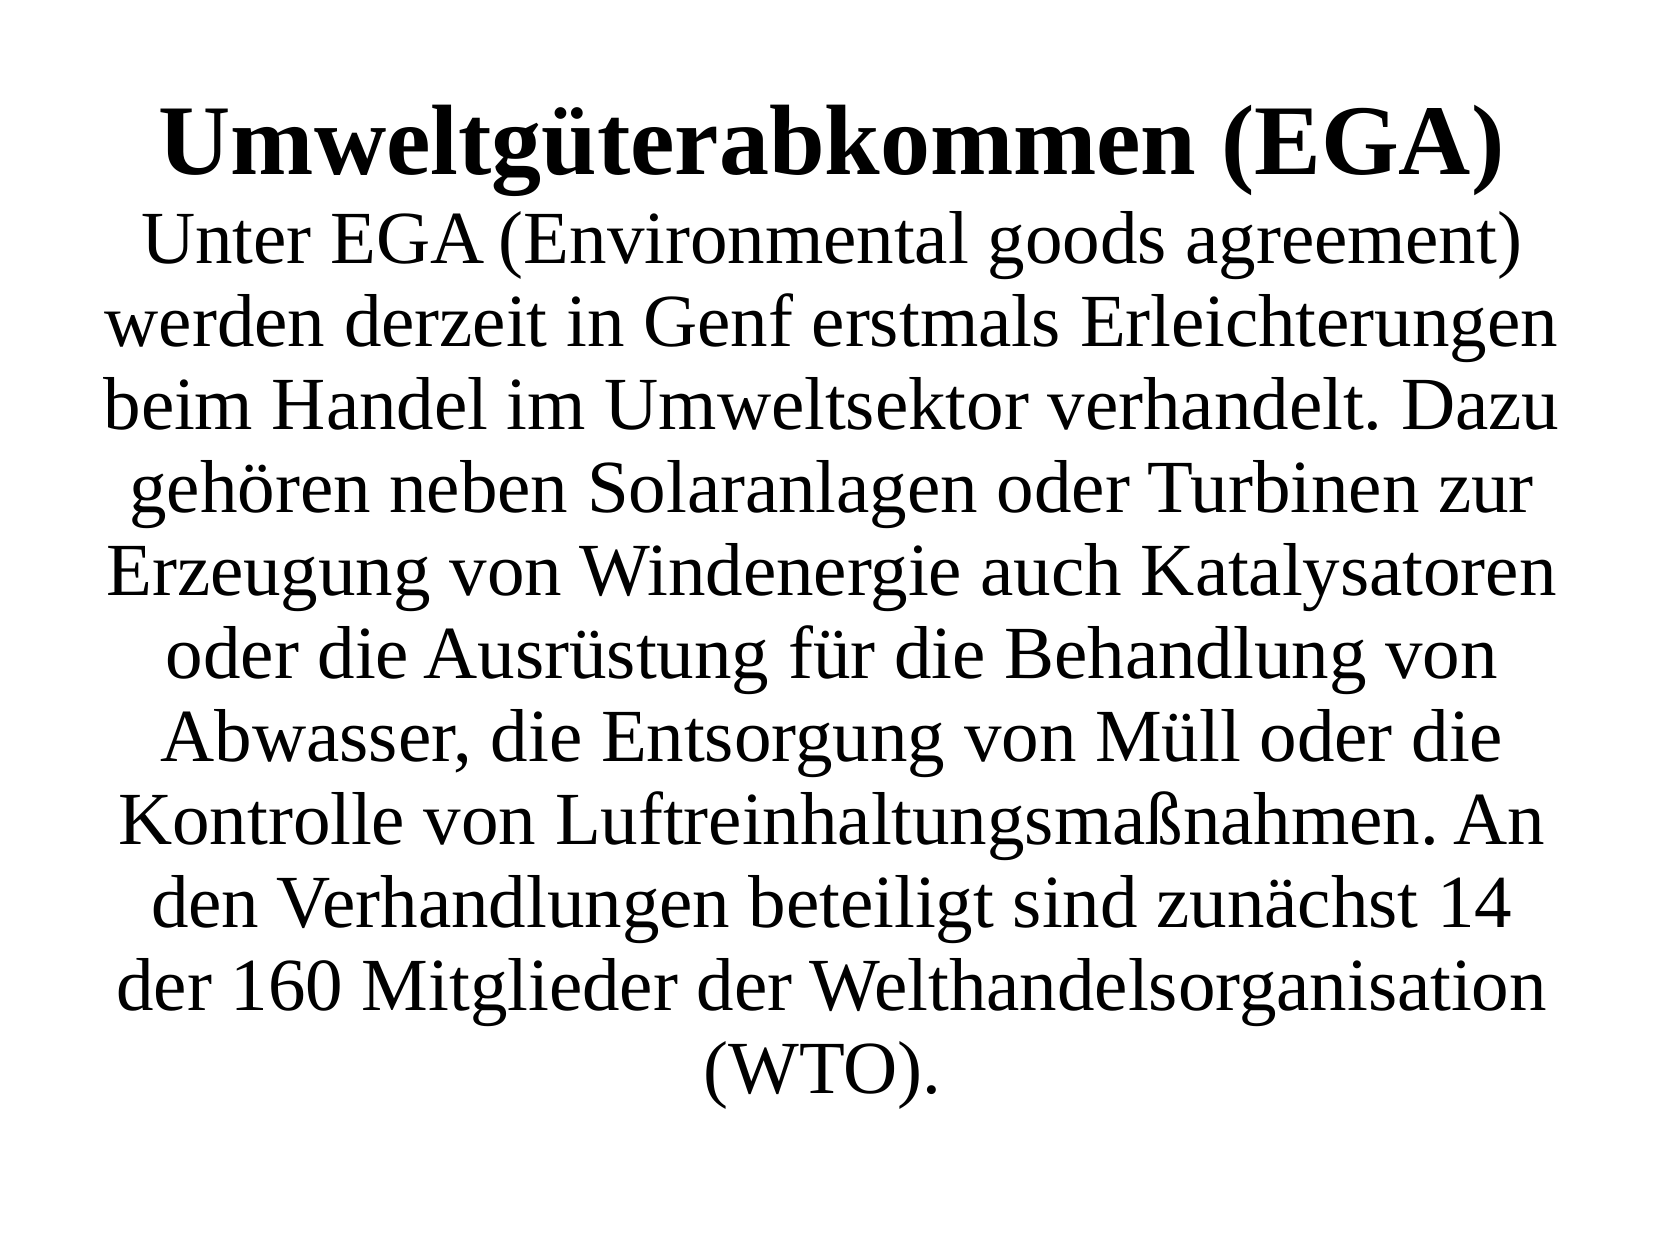

Umweltgüterabkommen (EGA)
Unter EGA (Environmental goods agreement) werden derzeit in Genf erstmals Erleichterungen beim Handel im Umweltsektor verhandelt. Dazu gehören neben Solaranlagen oder Turbinen zur Erzeugung von Windenergie auch Katalysatoren oder die Ausrüstung für die Behandlung von Abwasser, die Entsorgung von Müll oder die Kontrolle von Luftreinhaltungsmaßnahmen. An den Verhandlungen beteiligt sind zunächst 14 der 160 Mitglieder der Welthandelsorganisation (WTO).